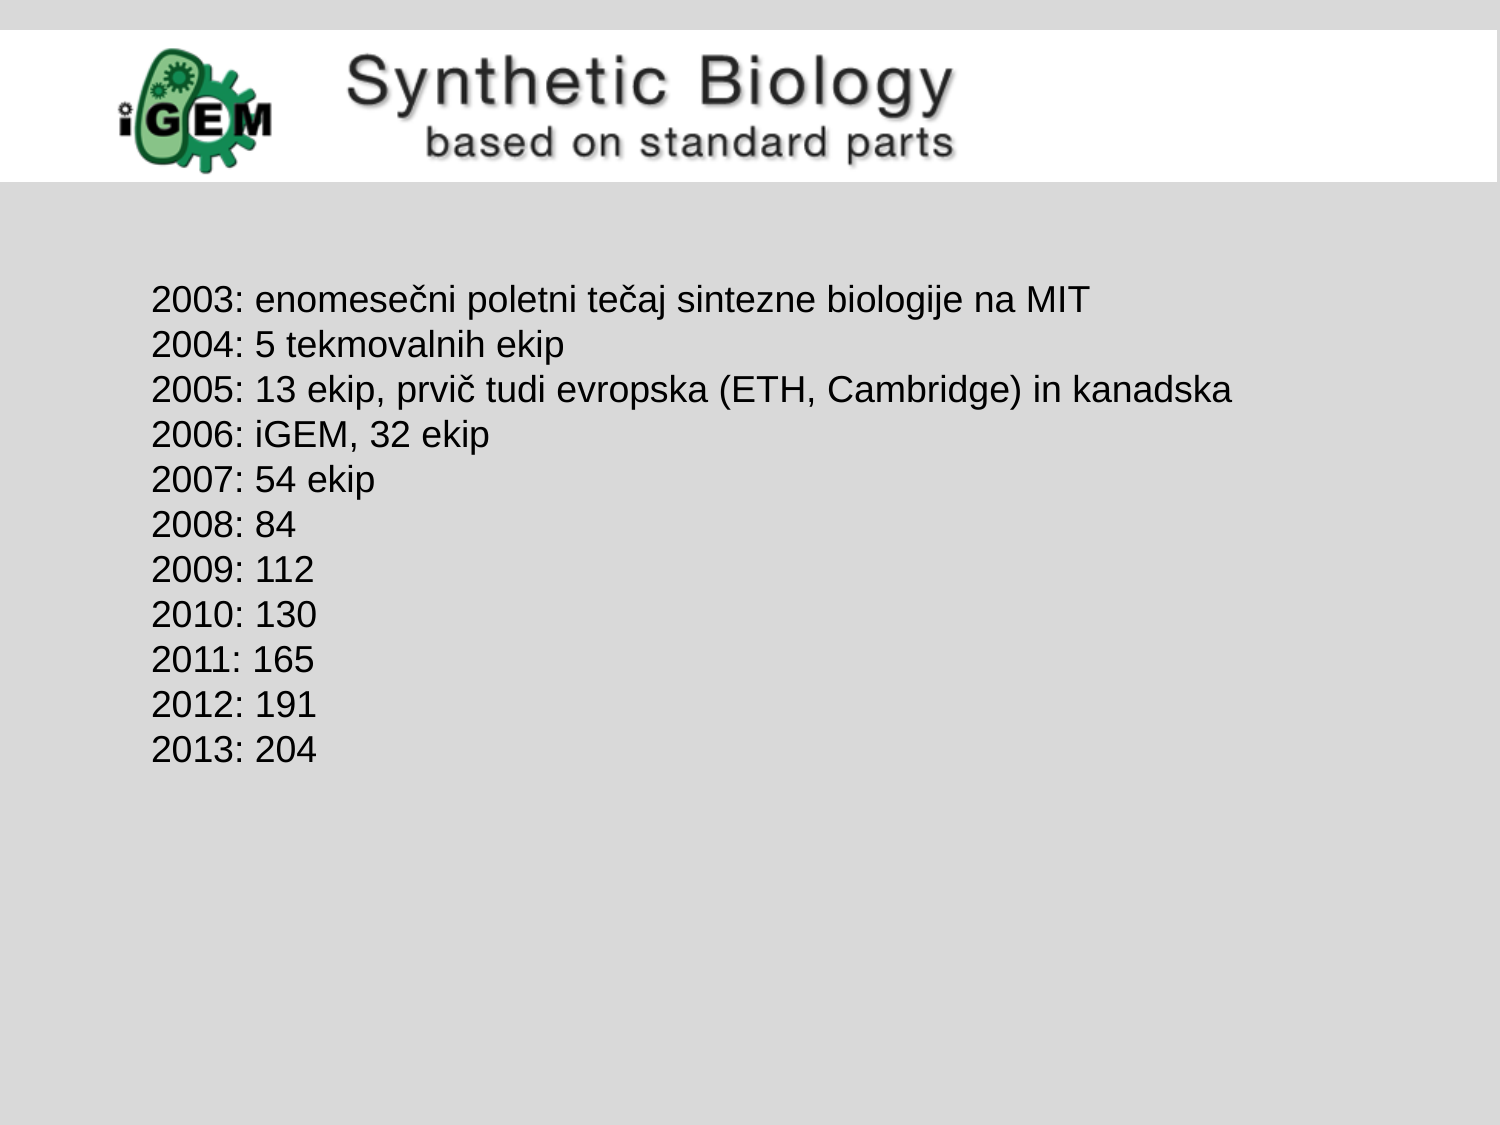

2003: enomesečni poletni tečaj sintezne biologije na MIT
2004: 5 tekmovalnih ekip
2005: 13 ekip, prvič tudi evropska (ETH, Cambridge) in kanadska
2006: iGEM, 32 ekip
2007: 54 ekip
2008: 84
2009: 112
2010: 130
2011: 165
2012: 191
2013: 204